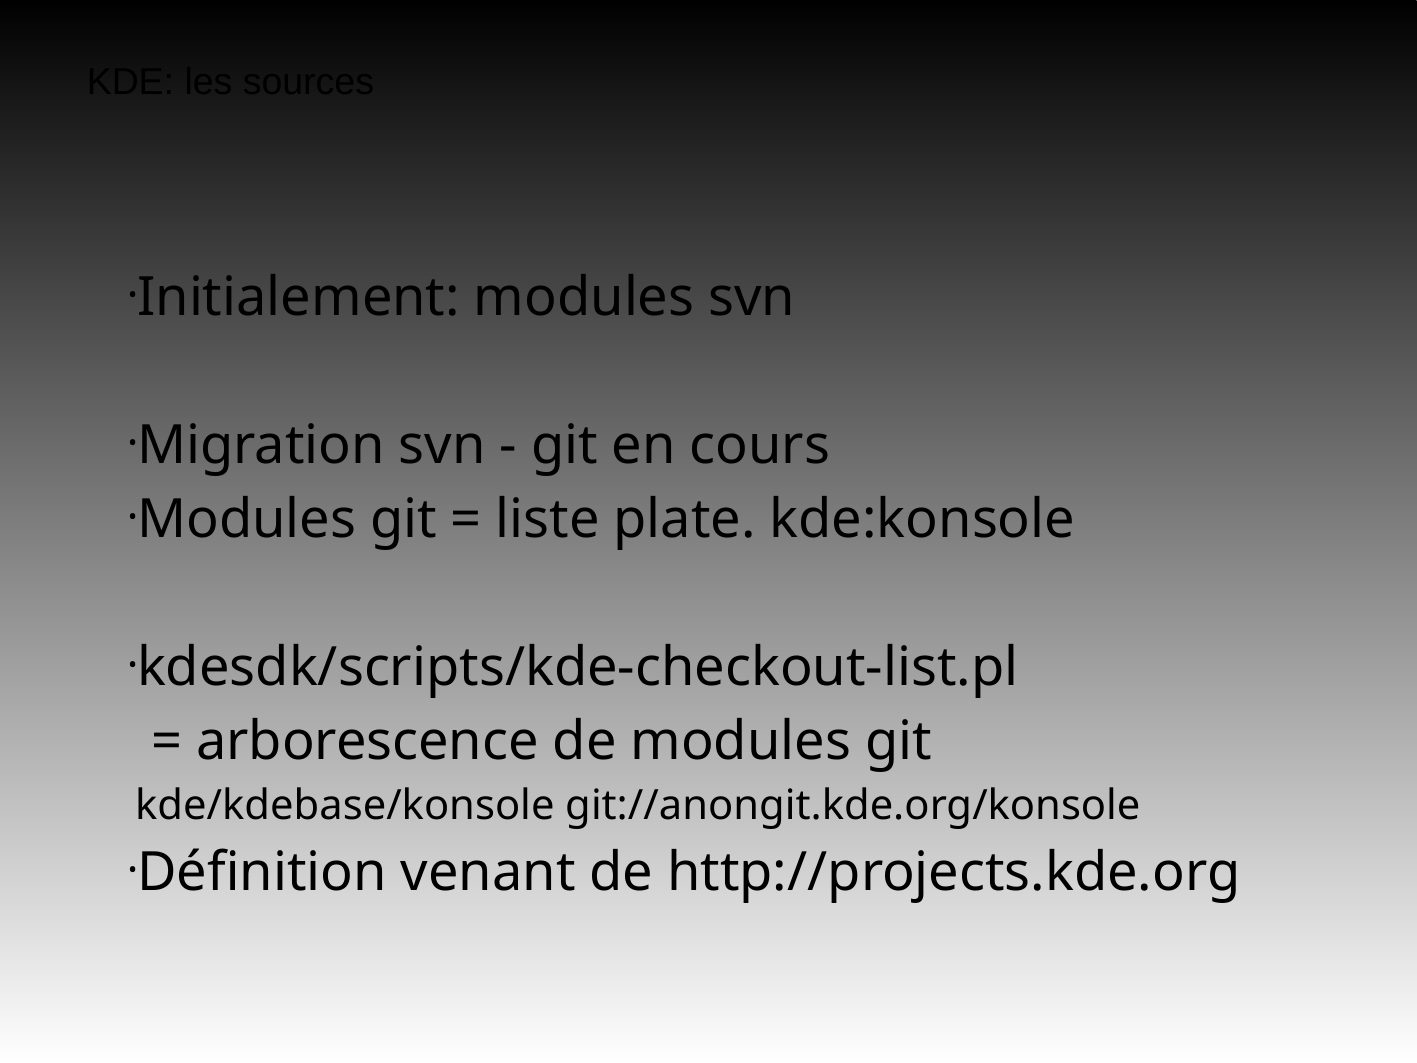

KDE: les sources
Initialement: modules svn
Migration svn - git en cours
Modules git = liste plate. kde:konsole
kdesdk/scripts/kde-checkout-list.pl
 = arborescence de modules git
kde/kdebase/konsole git://anongit.kde.org/konsole
Définition venant de http://projects.kde.org